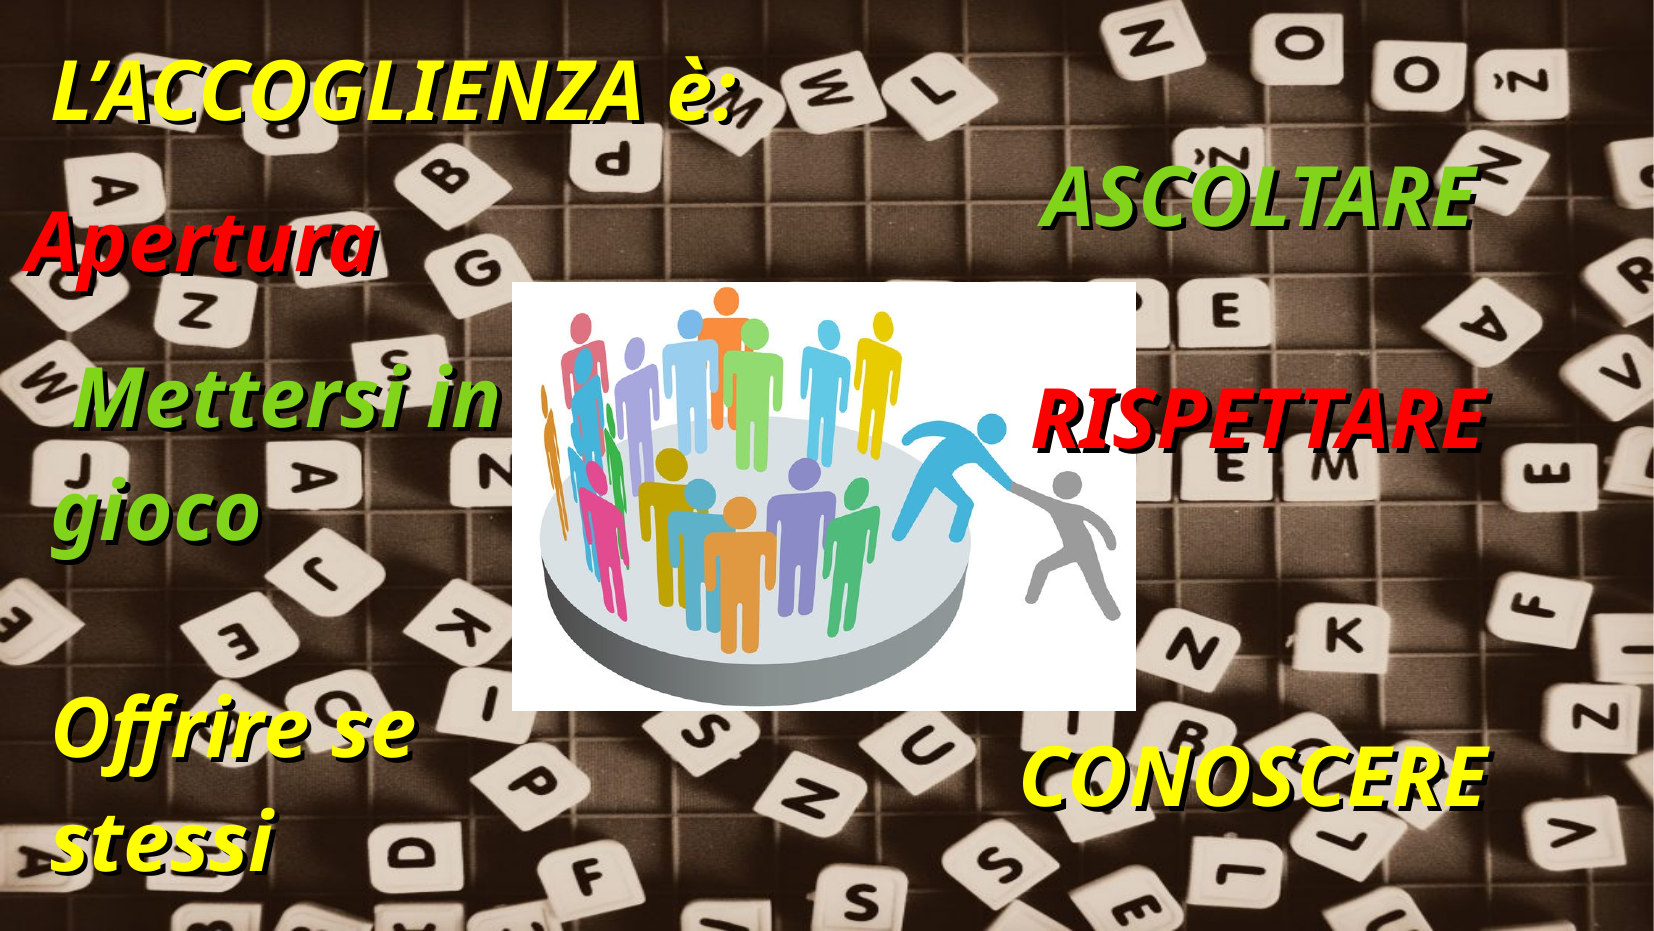

L’ACCOGLIENZA è:
ASCOLTARE
Apertura
 Mettersi in gioco
RISPETTARE
Offrire se stessi
CONOSCERE